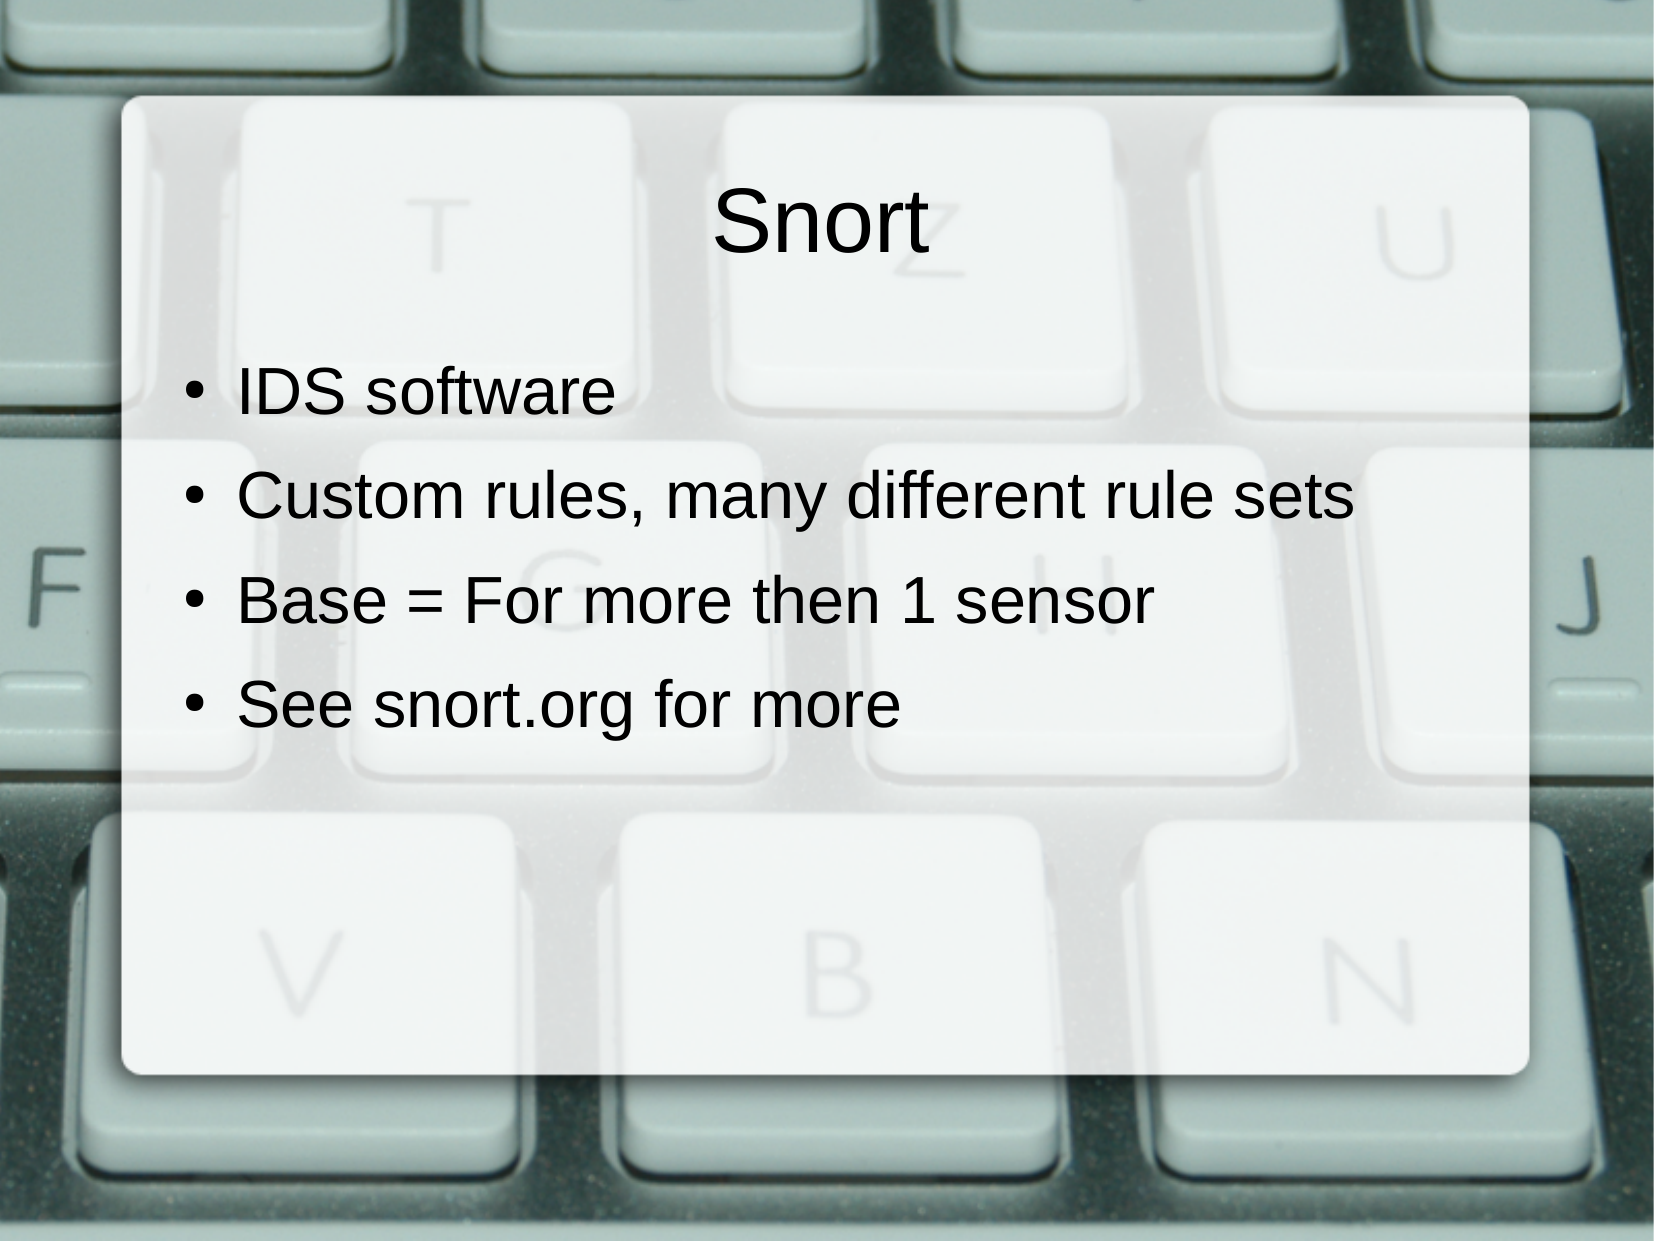

# Snort
IDS software
Custom rules, many different rule sets
Base = For more then 1 sensor
See snort.org for more